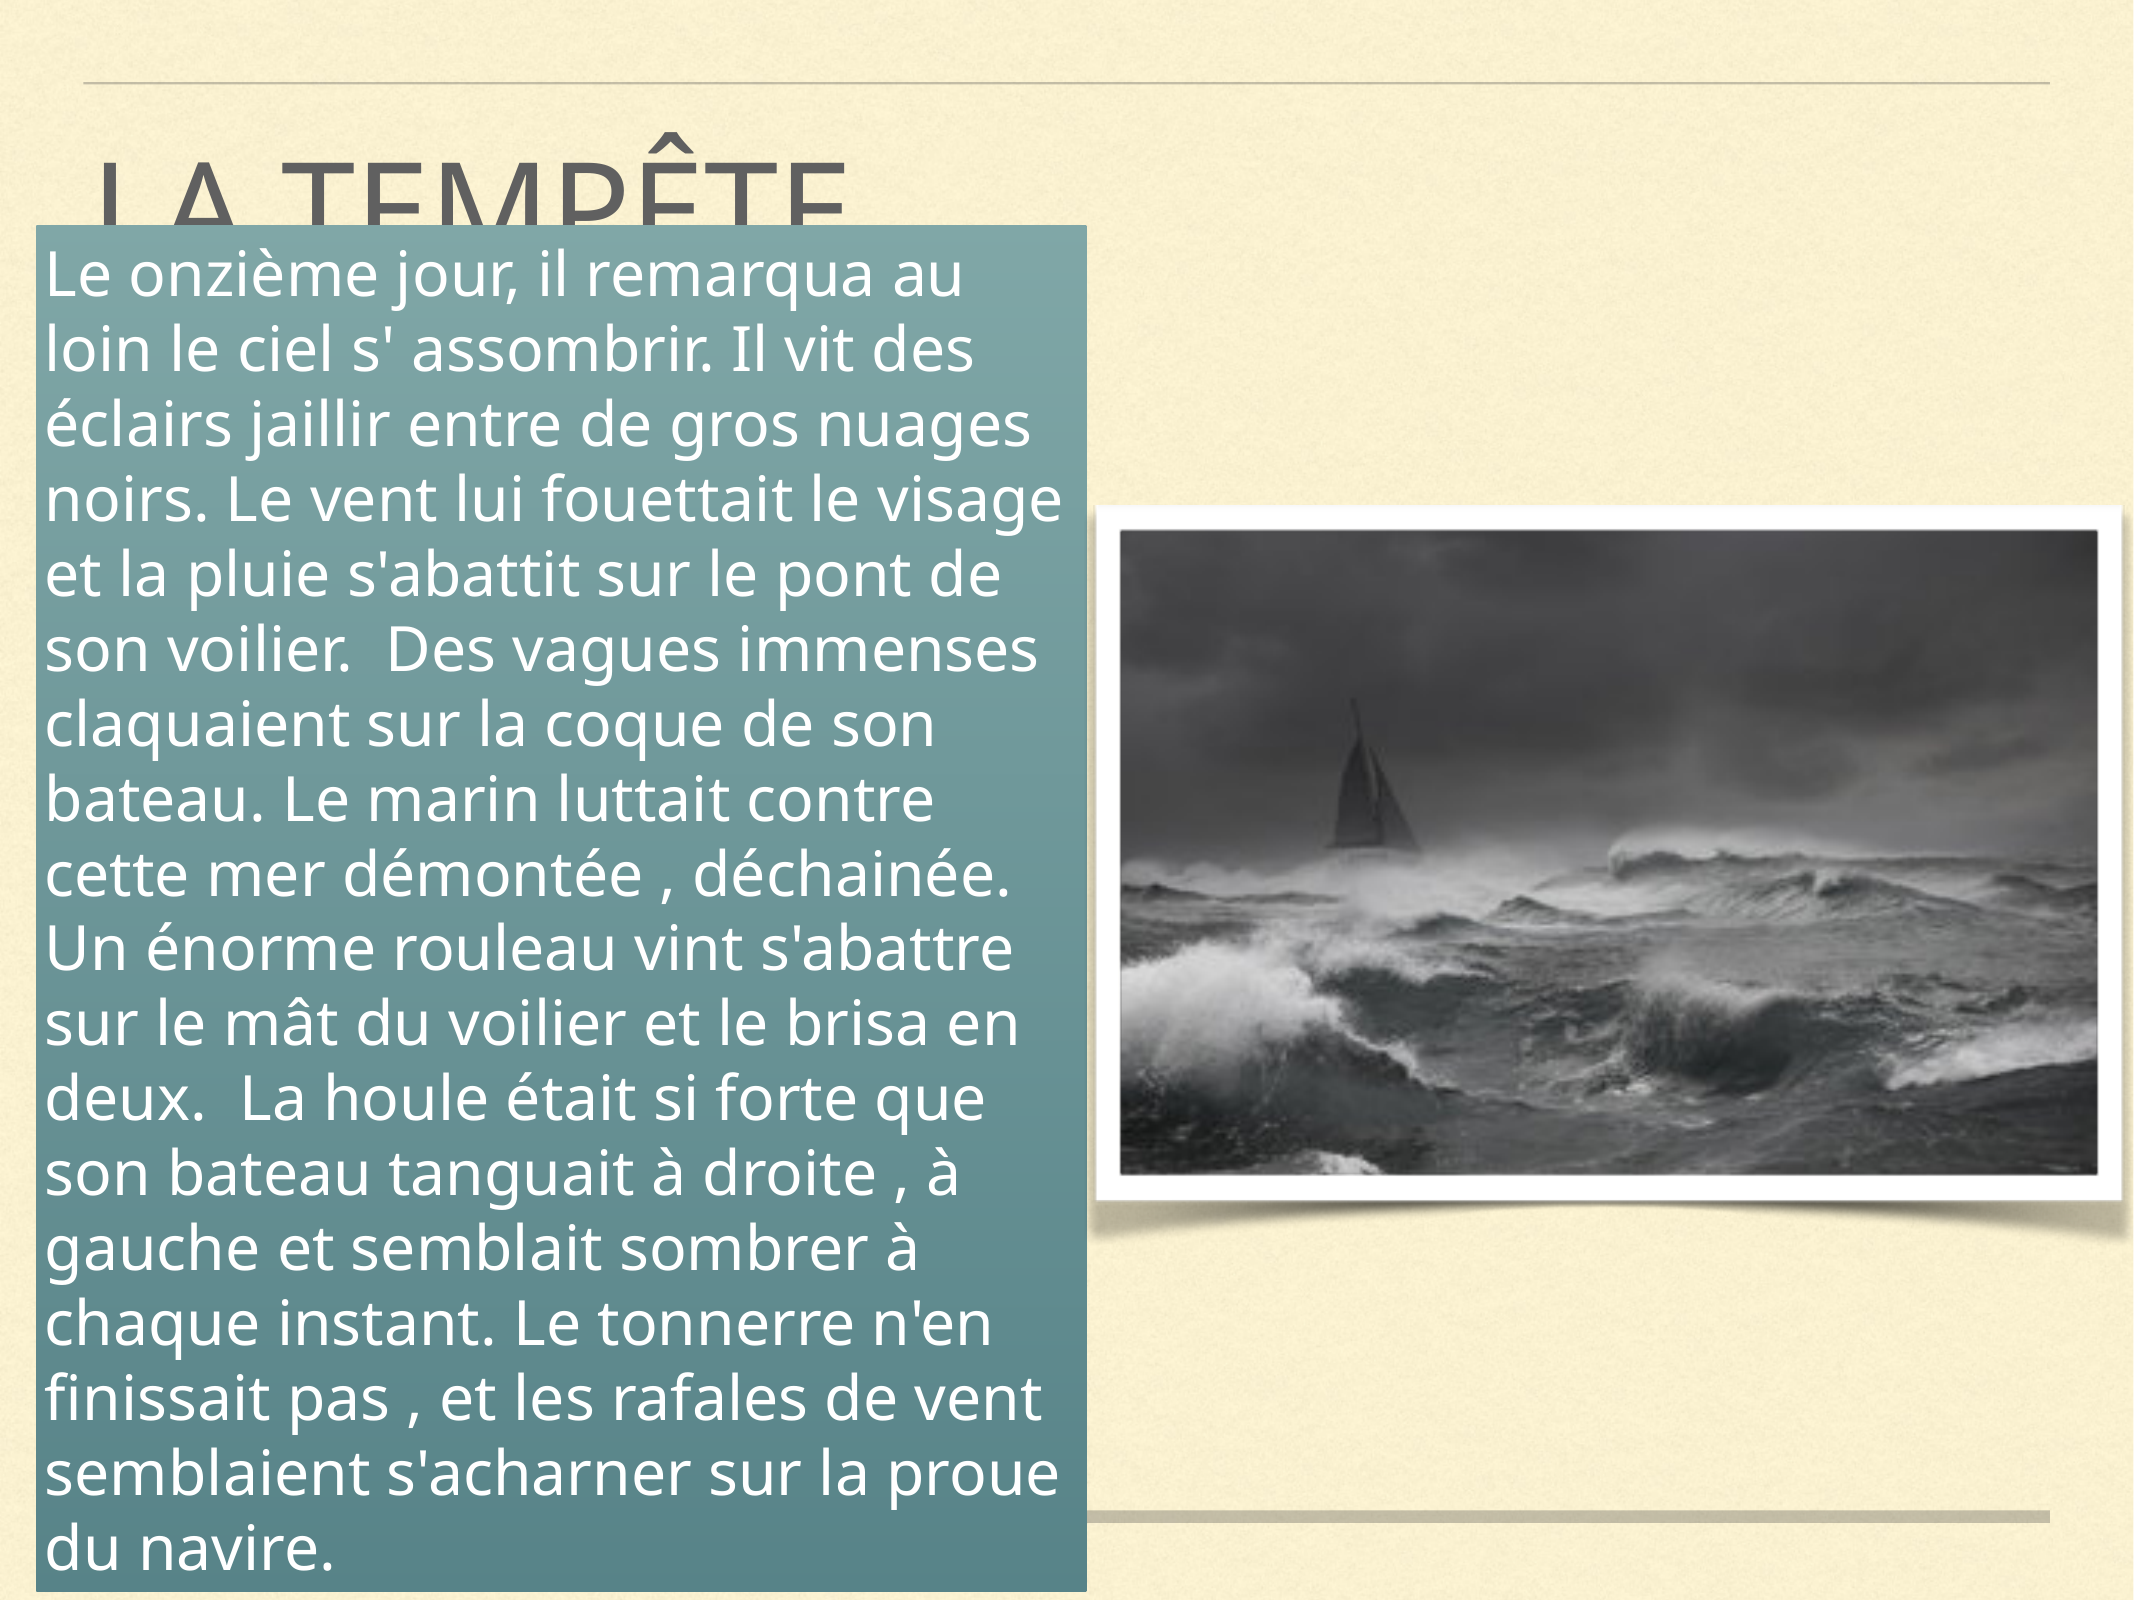

# la tempête
Le onzième jour, il remarqua au loin le ciel s' assombrir. Il vit des éclairs jaillir entre de gros nuages noirs. Le vent lui fouettait le visage et la pluie s'abattit sur le pont de son voilier. Des vagues immenses claquaient sur la coque de son bateau. Le marin luttait contre cette mer démontée , déchainée. Un énorme rouleau vint s'abattre sur le mât du voilier et le brisa en deux. La houle était si forte que son bateau tanguait à droite , à gauche et semblait sombrer à chaque instant. Le tonnerre n'en finissait pas , et les rafales de vent semblaient s'acharner sur la proue du navire.